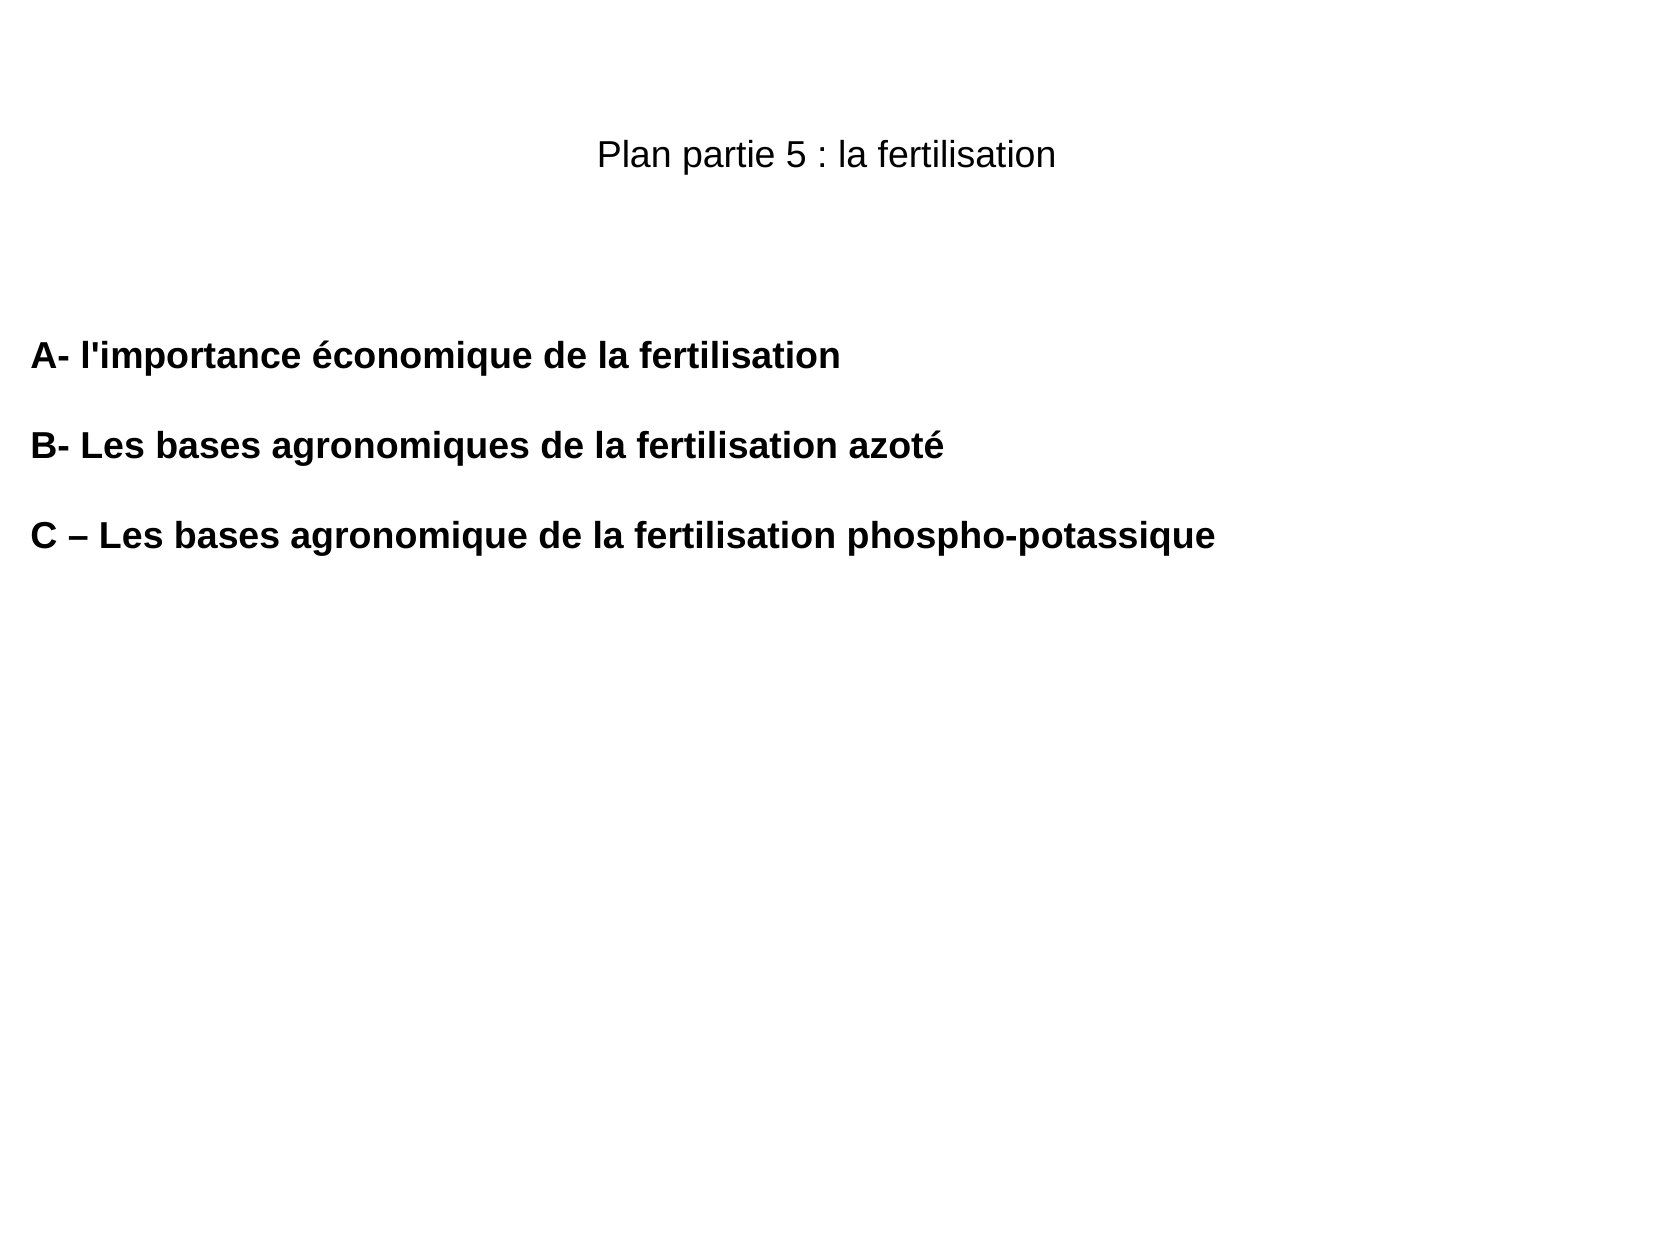

Plan partie 5 : la fertilisation
A- l'importance économique de la fertilisation
B- Les bases agronomiques de la fertilisation azoté
C – Les bases agronomique de la fertilisation phospho-potassique